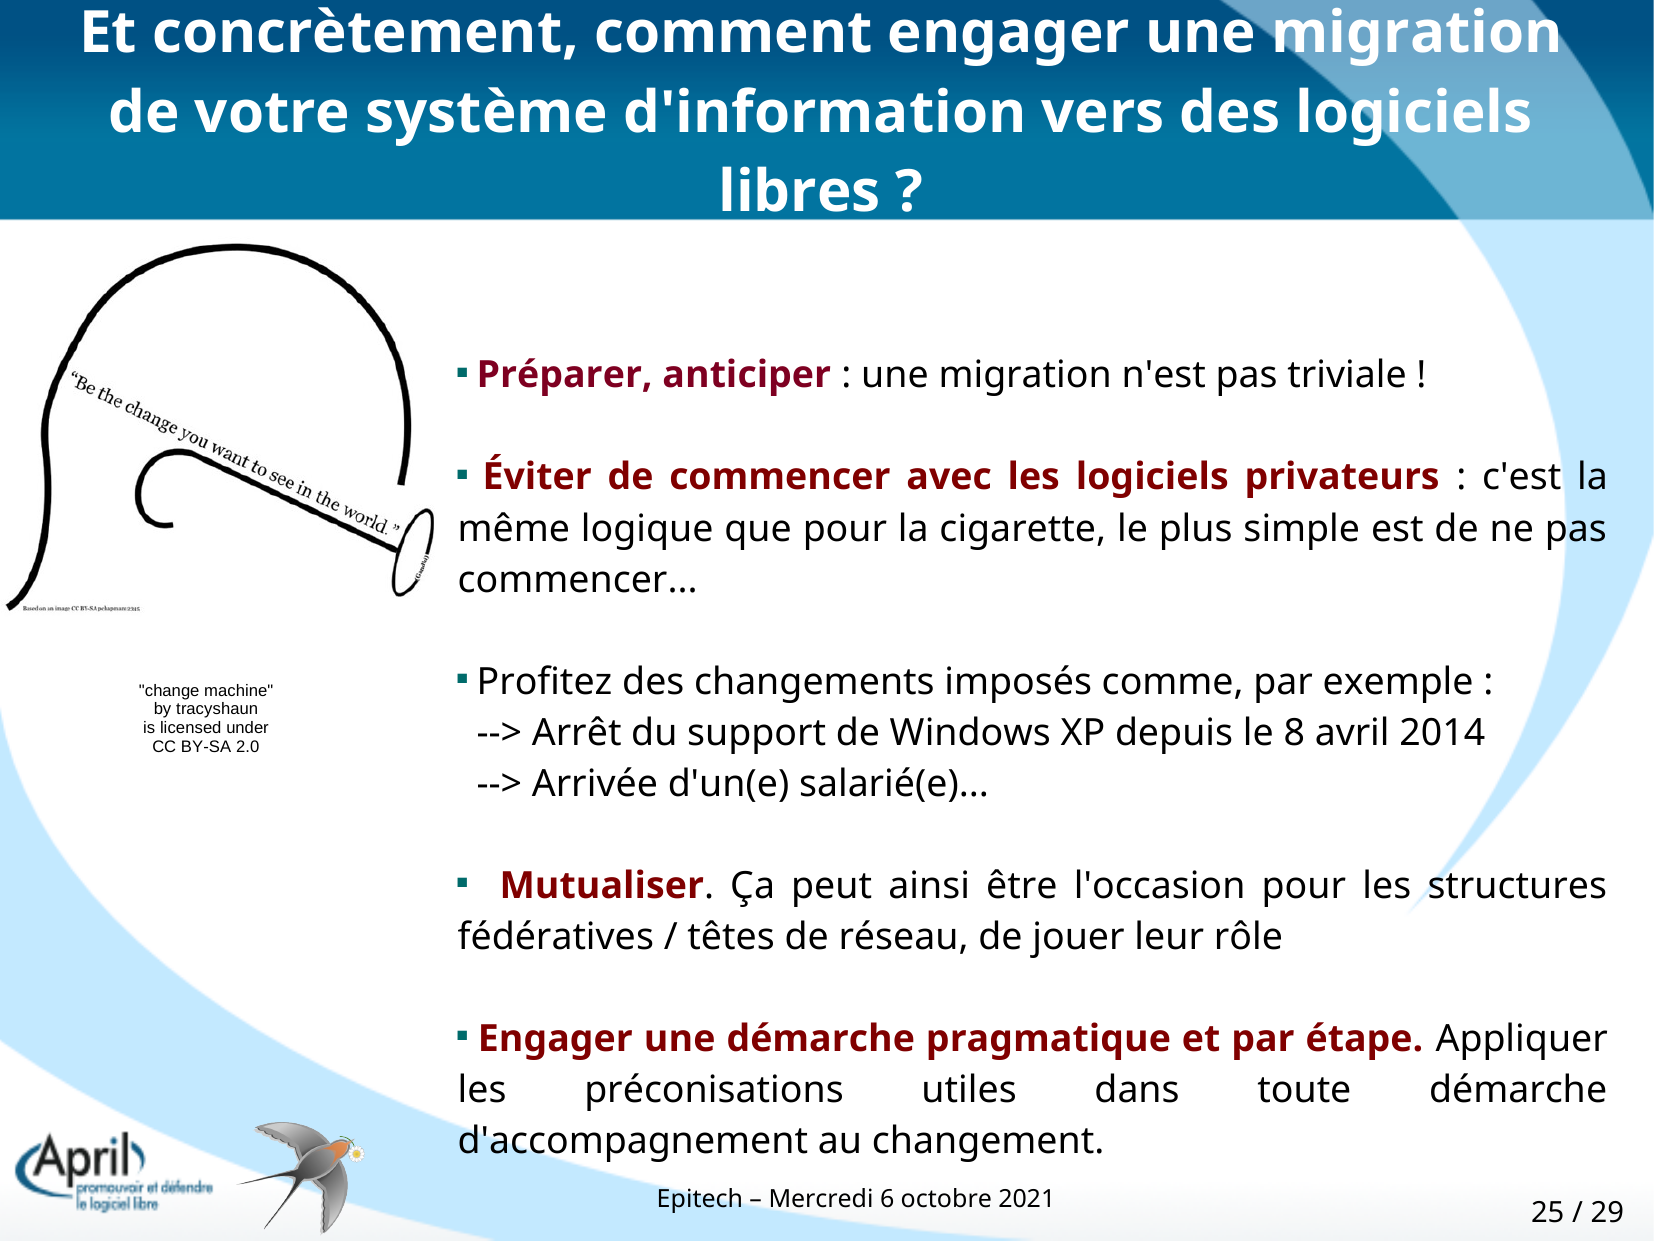

# Et concrètement, comment engager une migration de votre système d'information vers des logiciels libres ?
 Préparer, anticiper : une migration n'est pas triviale !
 Éviter de commencer avec les logiciels privateurs : c'est la même logique que pour la cigarette, le plus simple est de ne pas commencer...
 Profitez des changements imposés comme, par exemple :
 --> Arrêt du support de Windows XP depuis le 8 avril 2014
 --> Arrivée d'un(e) salarié(e)...
 Mutualiser. Ça peut ainsi être l'occasion pour les structures fédératives / têtes de réseau, de jouer leur rôle
 Engager une démarche pragmatique et par étape. Appliquer les préconisations utiles dans toute démarche d'accompagnement au changement.
"change machine"
by tracyshaun
is licensed under
CC BY-SA 2.0
25